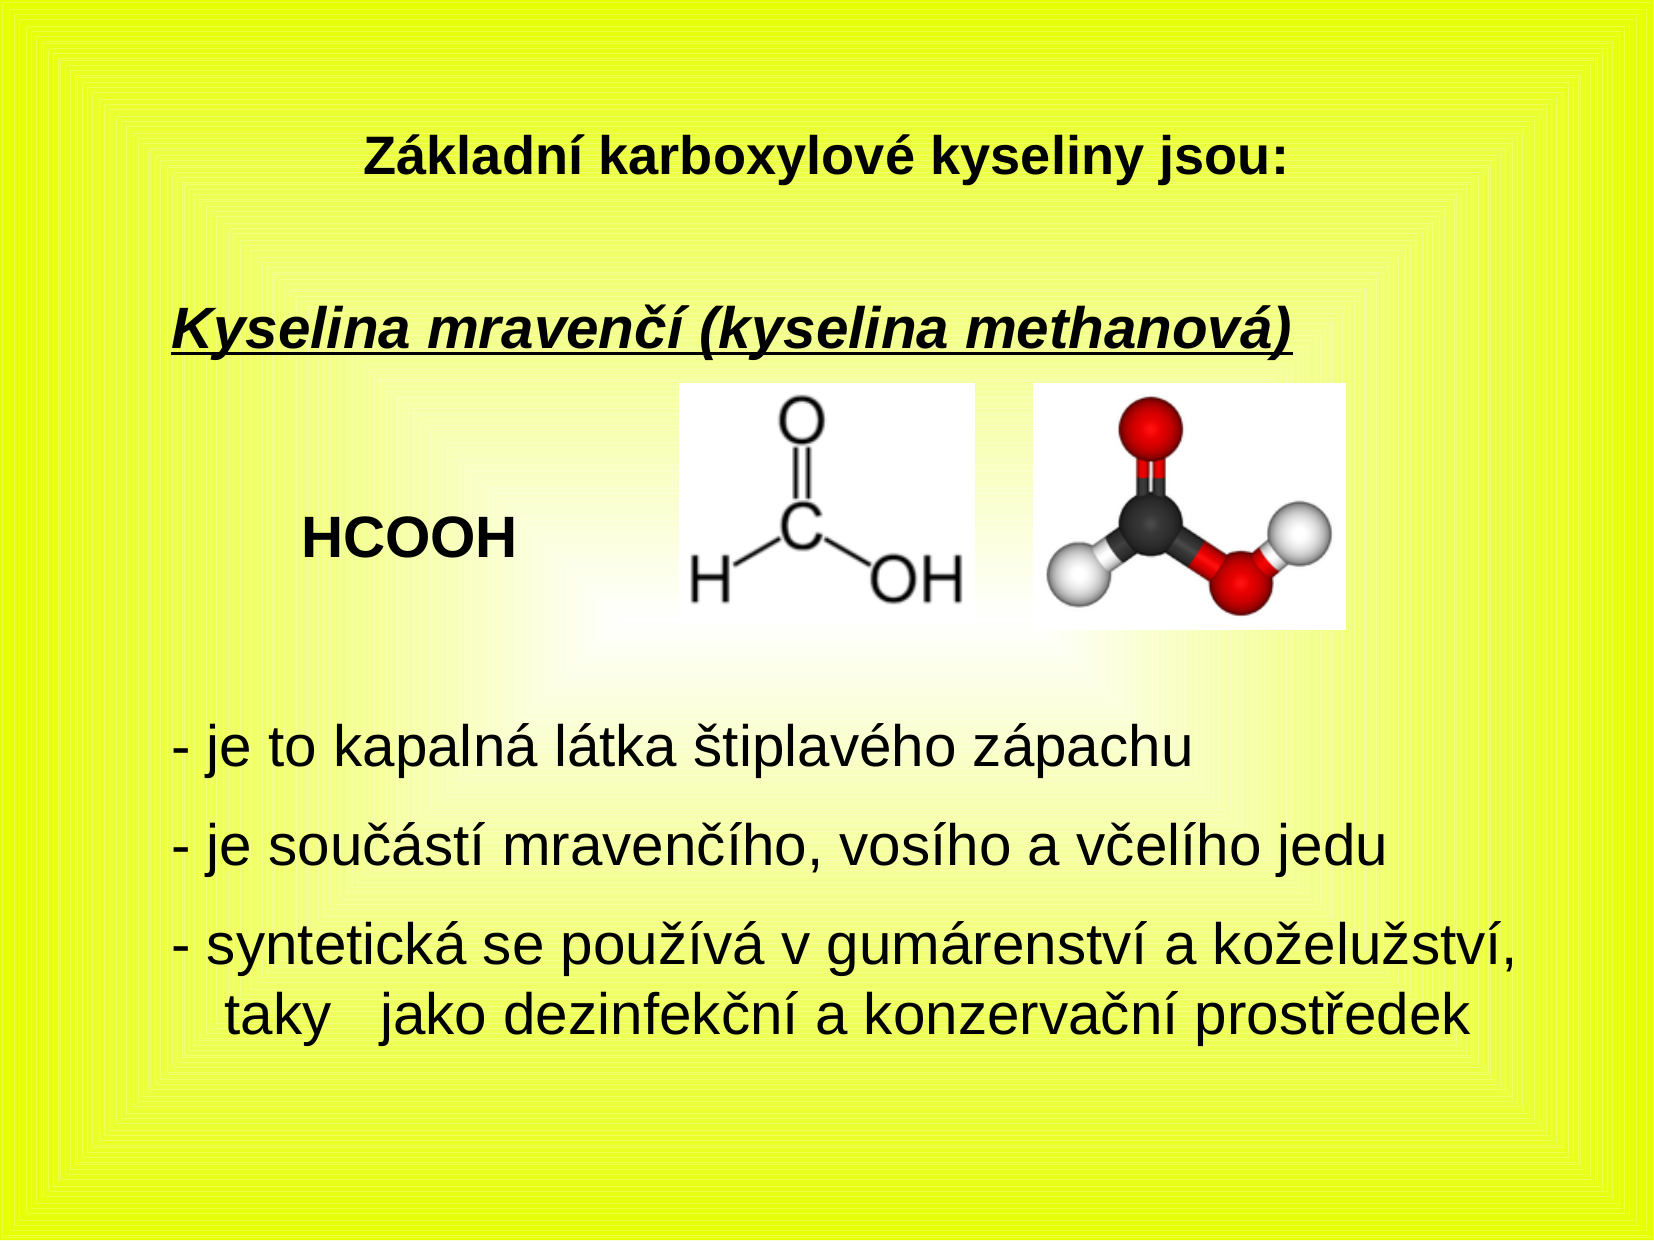

# Základní karboxylové kyseliny jsou:
Kyselina mravenčí (kyselina methanová)
 HCOOH
- je to kapalná látka štiplavého zápachu
- je součástí mravenčího, vosího a včelího jedu
- syntetická se používá v gumárenství a koželužství, taky jako dezinfekční a konzervační prostředek